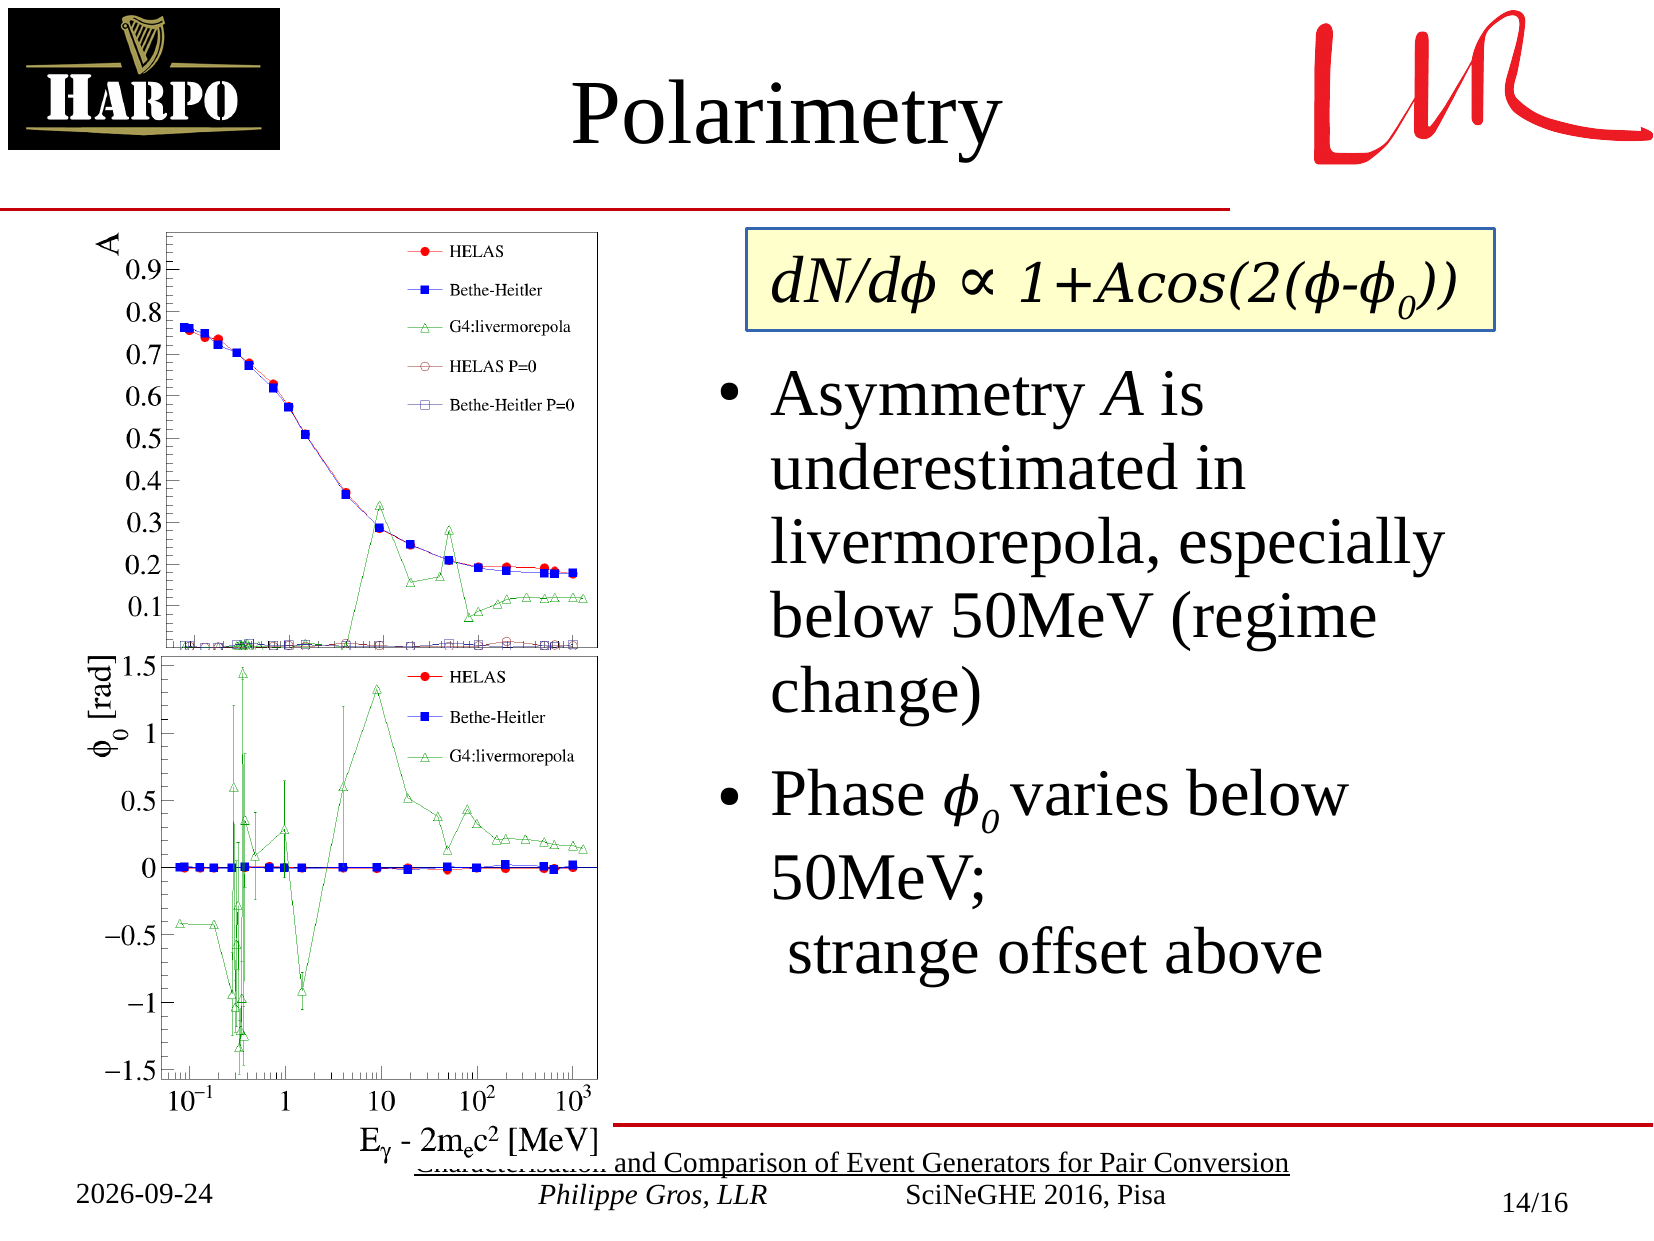

# Polarimetry
dN/dϕ ∝ 1+Acos(2(ϕ-ϕ0))
Asymmetry A is underestimated in livermorepola, especially below 50MeV (regime change)
Phase ϕ0 varies below 50MeV;
 strange offset above
14